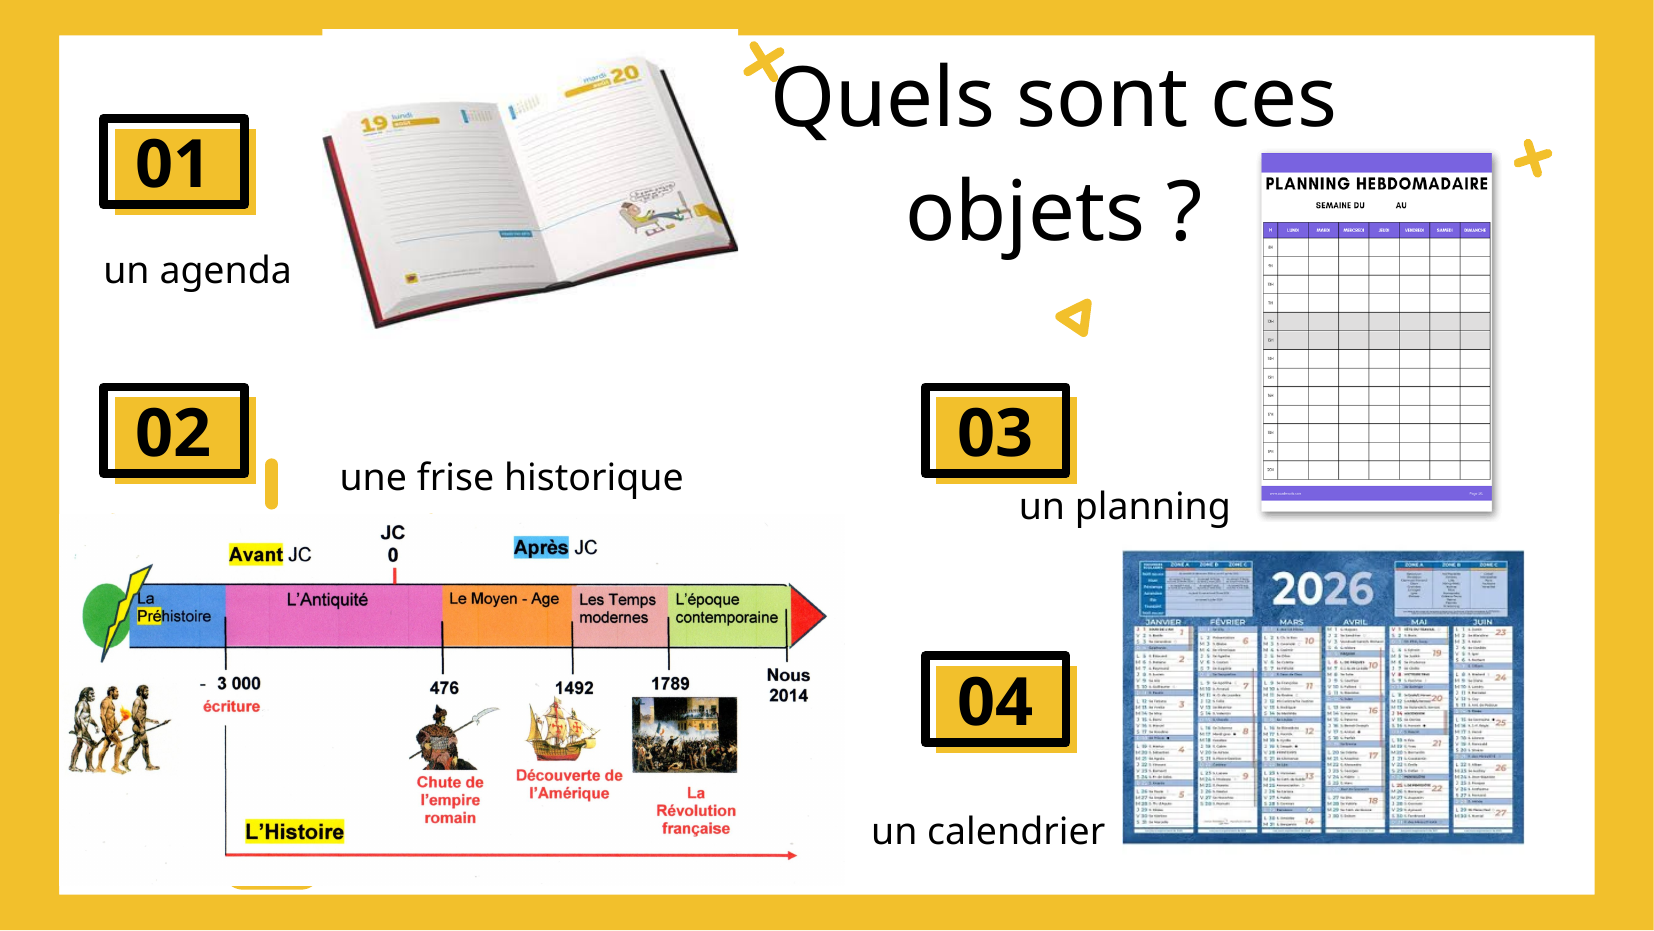

# Quels sont ces objets ?
un agenda
une frise historique
un planning
un calendrier